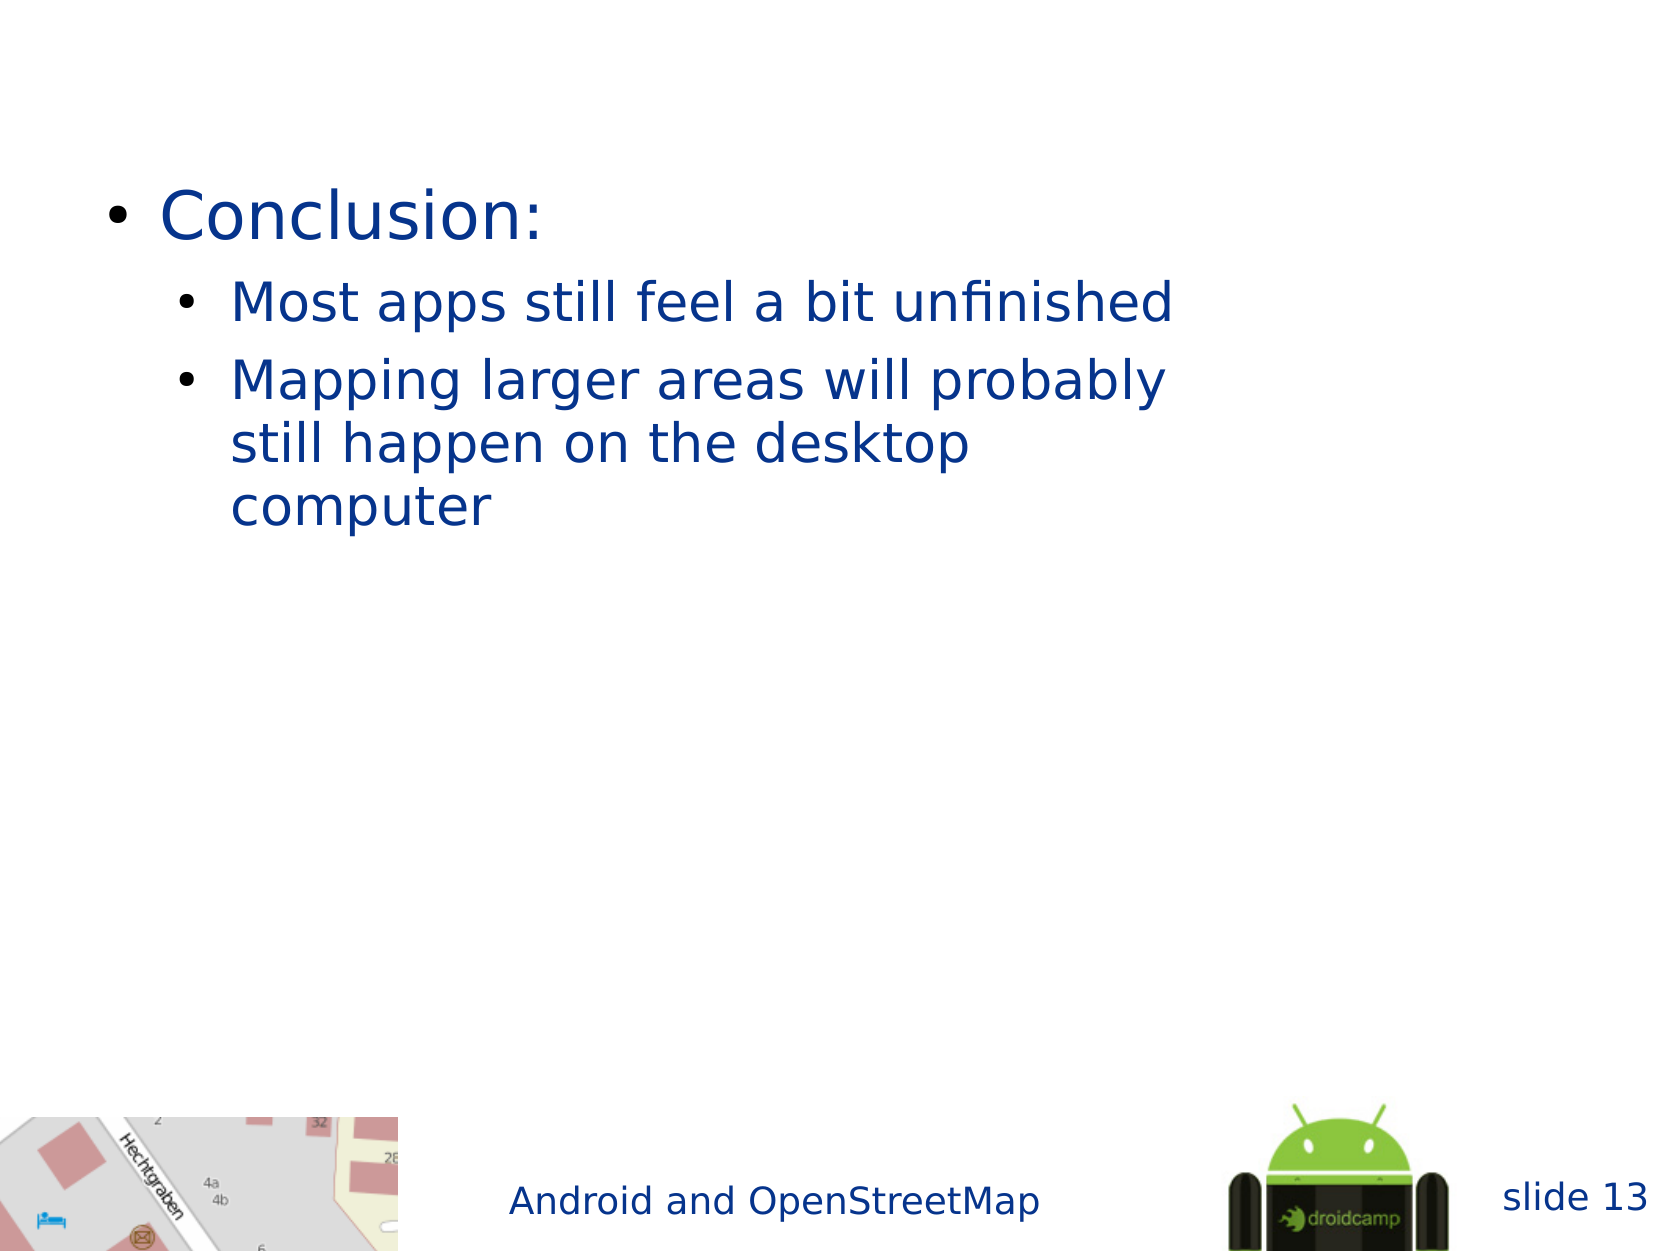

# OSM on Android
Conclusion:
Most apps still feel a bit unfinished
Mapping larger areas will probably still happen on the desktop computer
13
Title (to be modified under View - Footer)